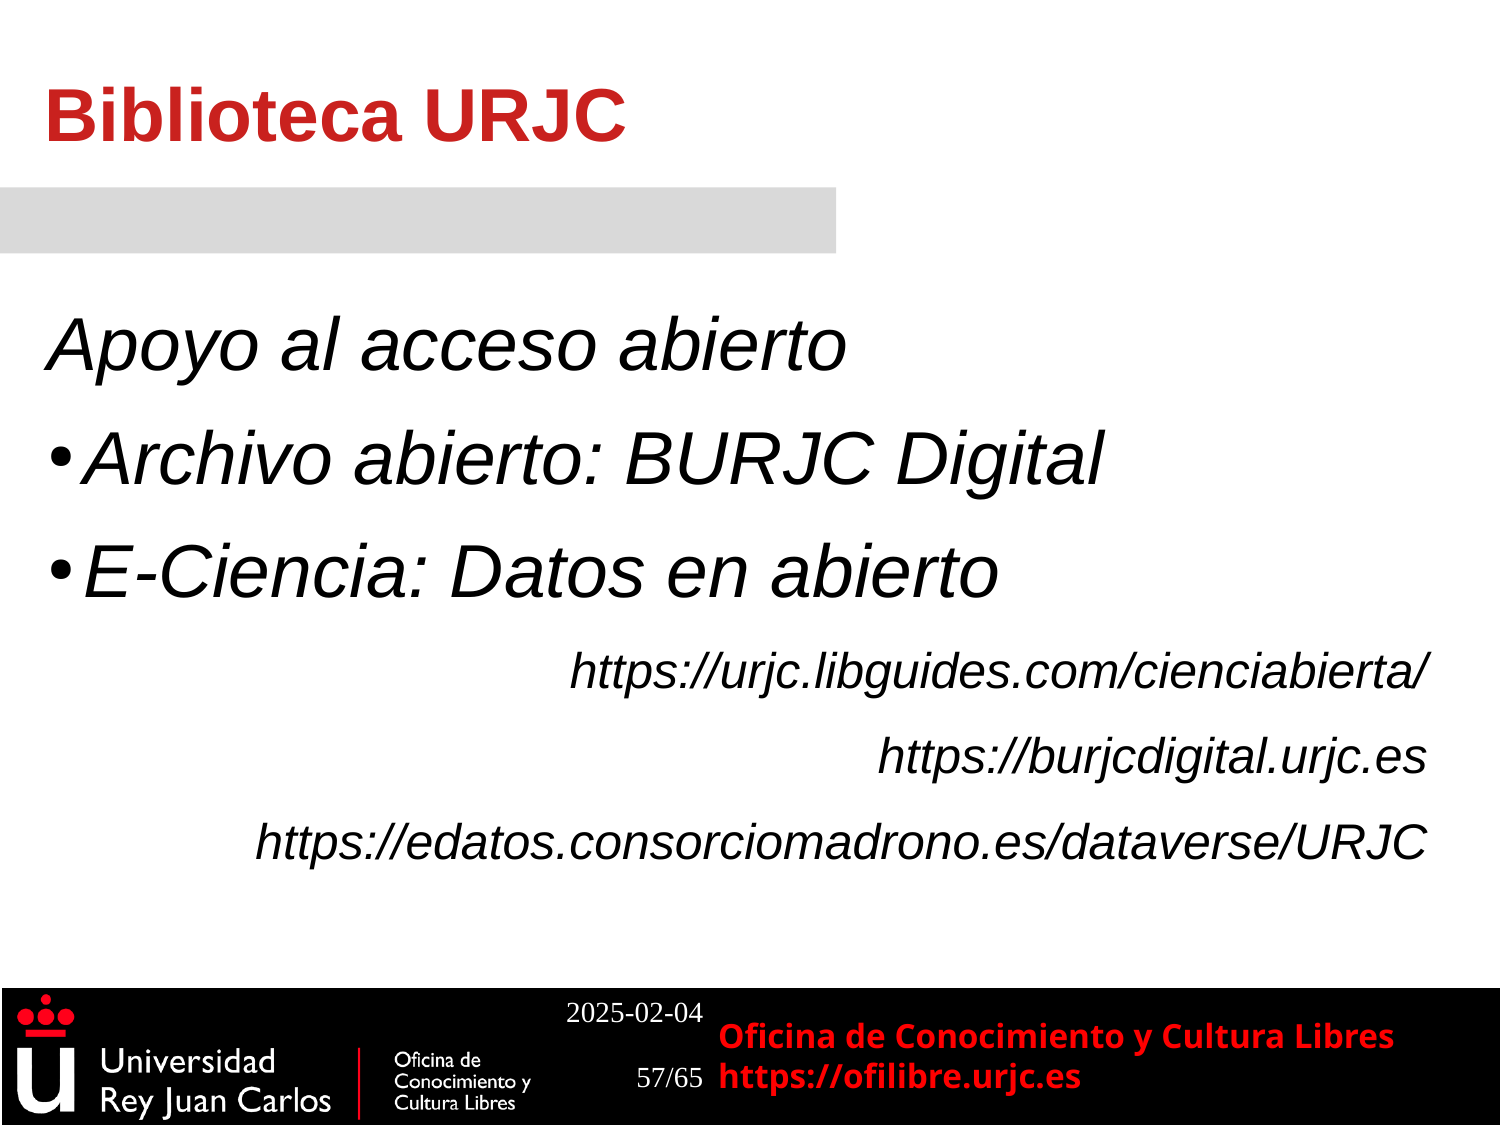

#
Biblioteca URJC
Apoyo al acceso abierto
Archivo abierto: BURJC Digital
E-Ciencia: Datos en abierto
https://urjc.libguides.com/cienciabierta/
https://burjcdigital.urjc.es
https://edatos.consorciomadrono.es/dataverse/URJC